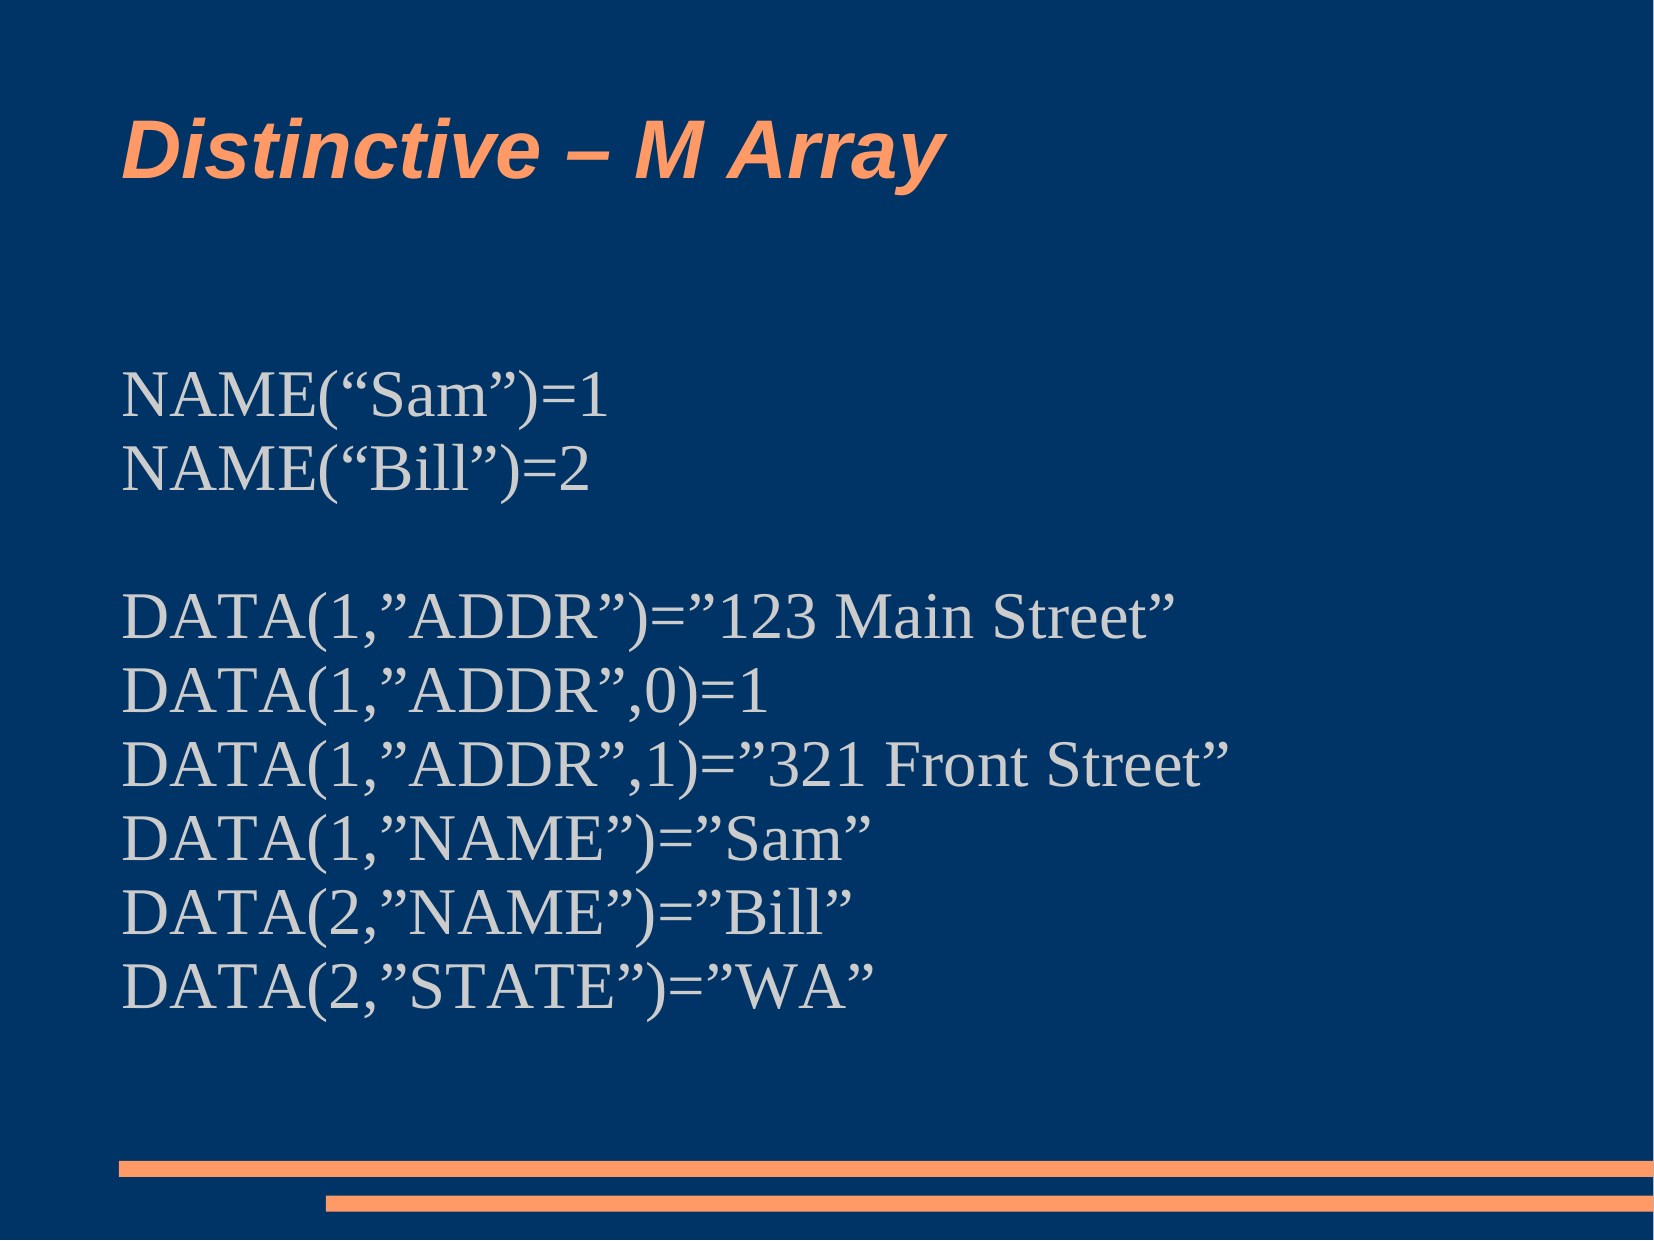

# Distinctive – M Array
NAME(“Sam”)=1
NAME(“Bill”)=2
DATA(1,”ADDR”)=”123 Main Street”
DATA(1,”ADDR”,0)=1
DATA(1,”ADDR”,1)=”321 Front Street”
DATA(1,”NAME”)=”Sam”
DATA(2,”NAME”)=”Bill”
DATA(2,”STATE”)=”WA”